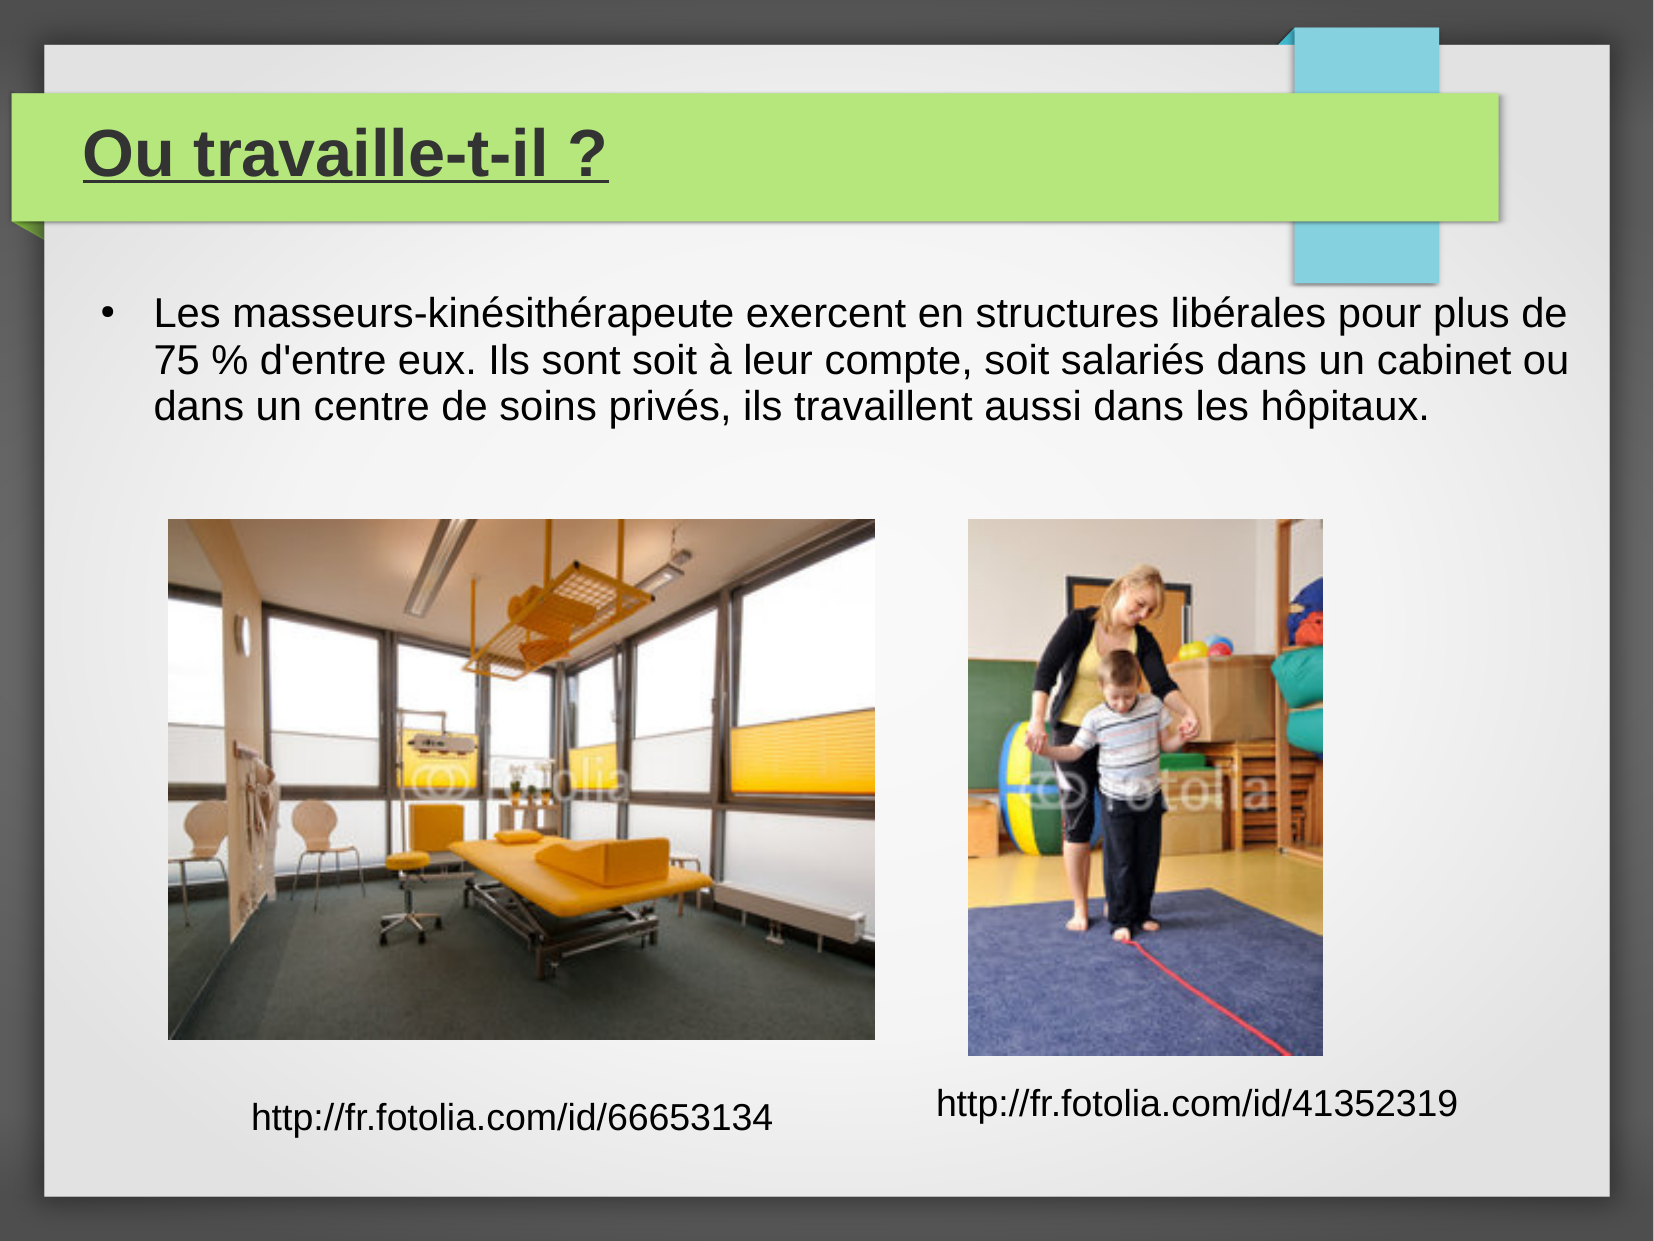

# Ou travaille-t-il ?
Les masseurs-kinésithérapeute exercent en structures libérales pour plus de 75 % d'entre eux. Ils sont soit à leur compte, soit salariés dans un cabinet ou dans un centre de soins privés, ils travaillent aussi dans les hôpitaux.
http://fr.fotolia.com/id/41352319
http://fr.fotolia.com/id/66653134